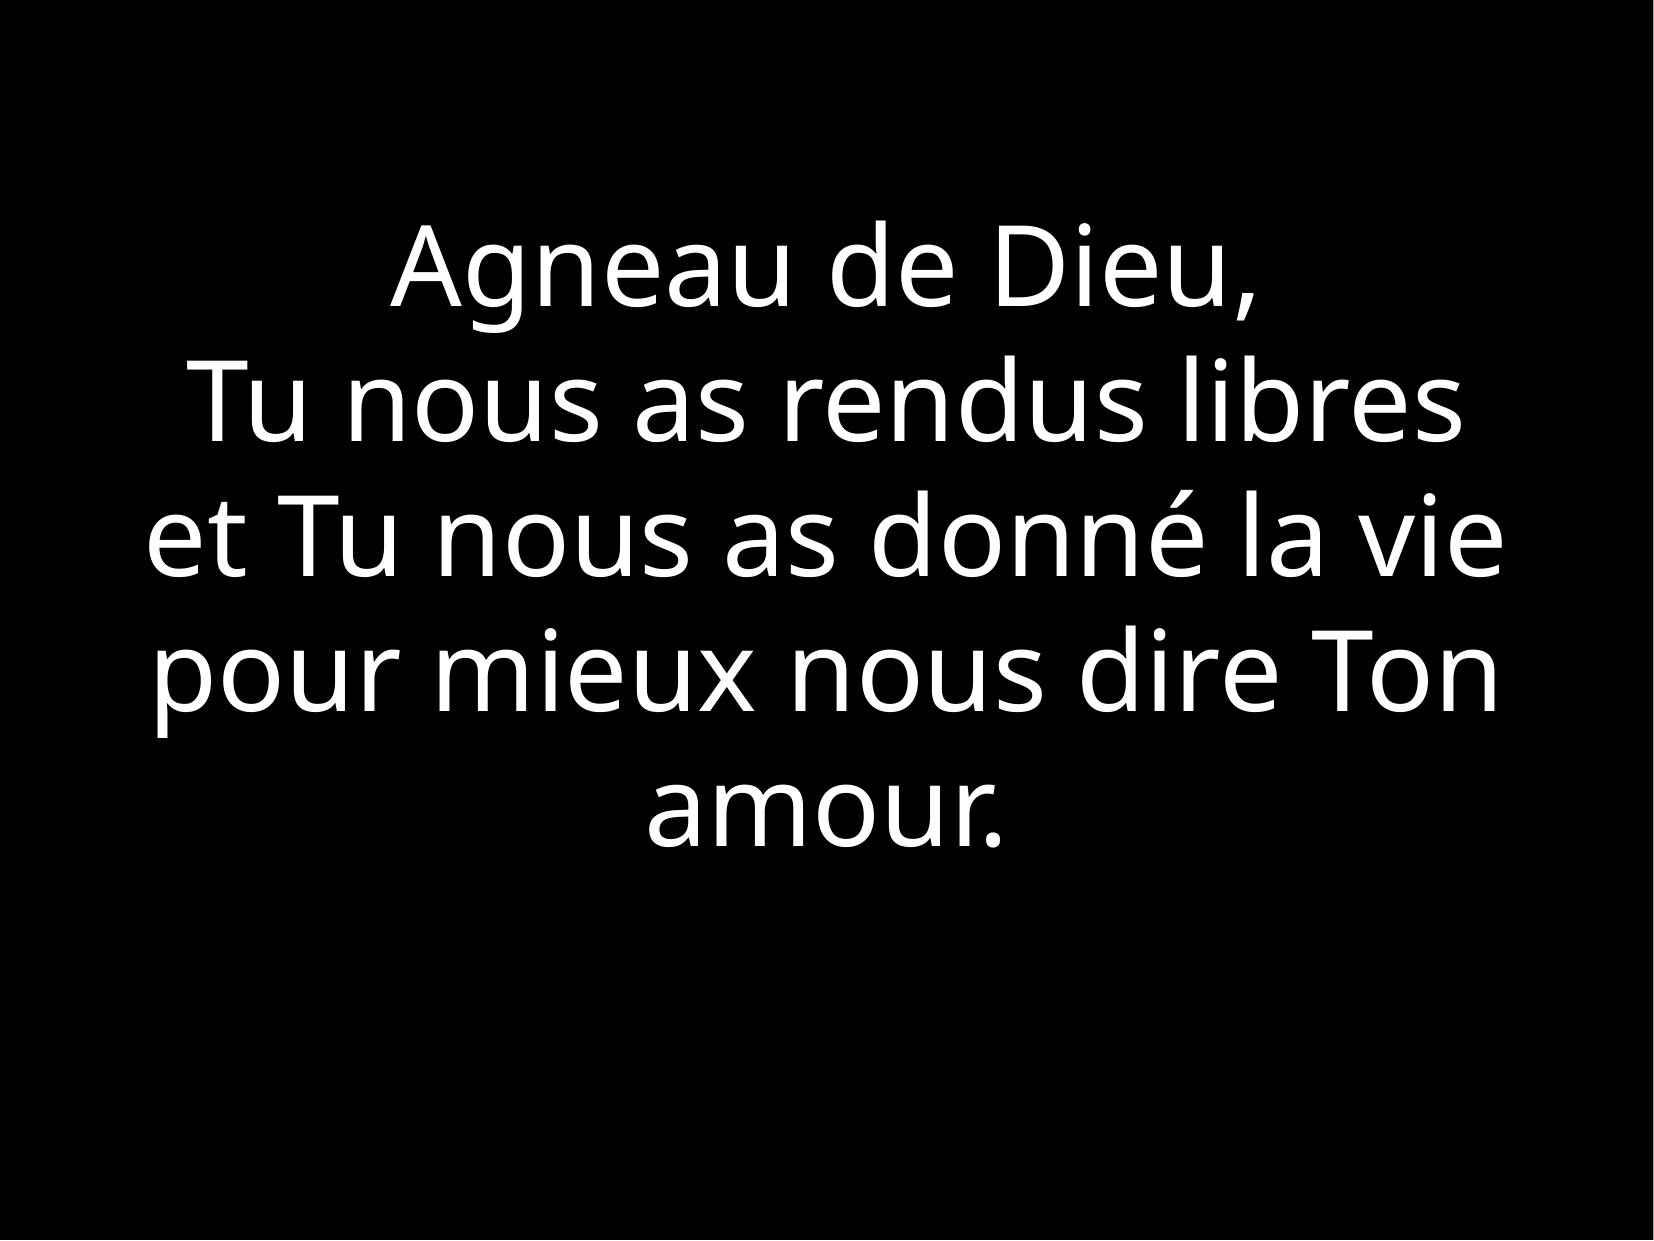

Agneau de Dieu,
Tu nous as rendus libres
et Tu nous as donné la vie pour mieux nous dire Ton amour.